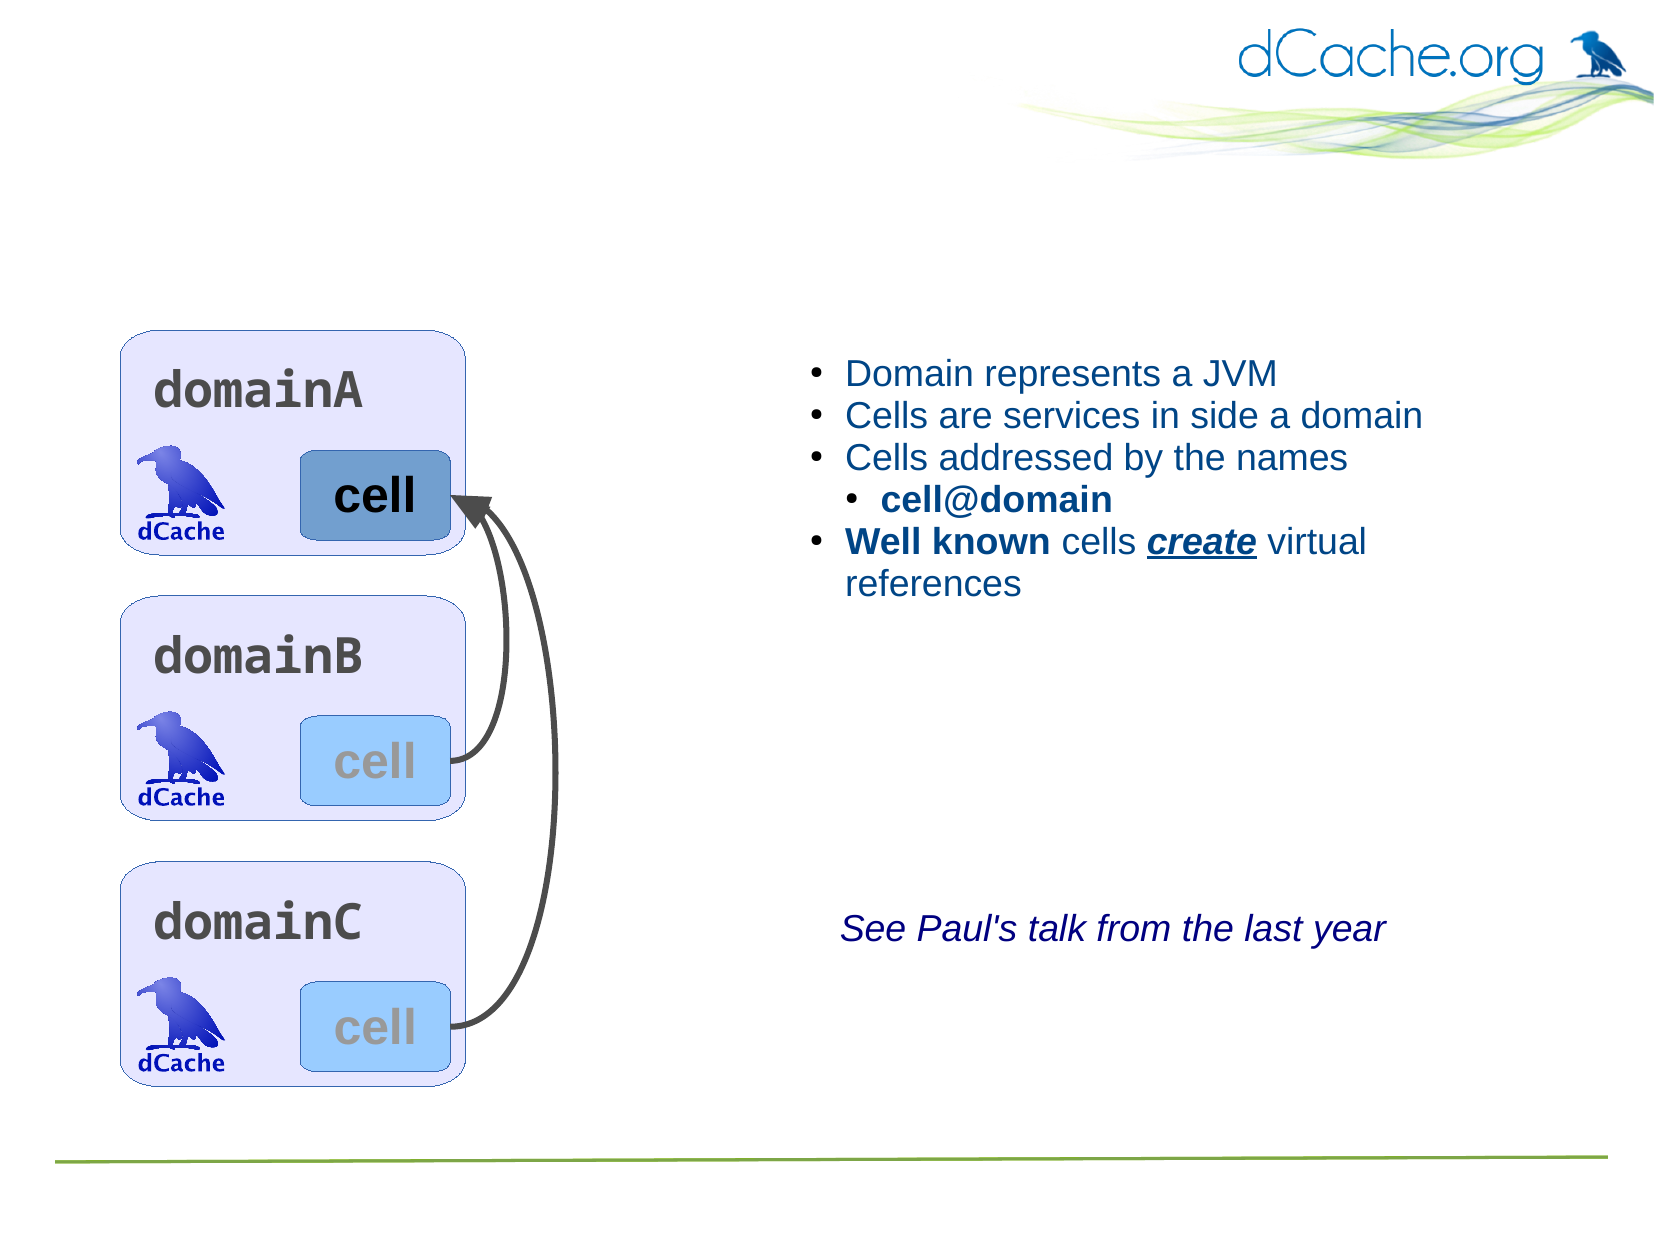

#
domainA
cell
Domain represents a JVM
Cells are services in side a domain
Cells addressed by the names
cell@domain
Well known cells create virtual references
domainB
cell
domainC
cell
See Paul's talk from the last year